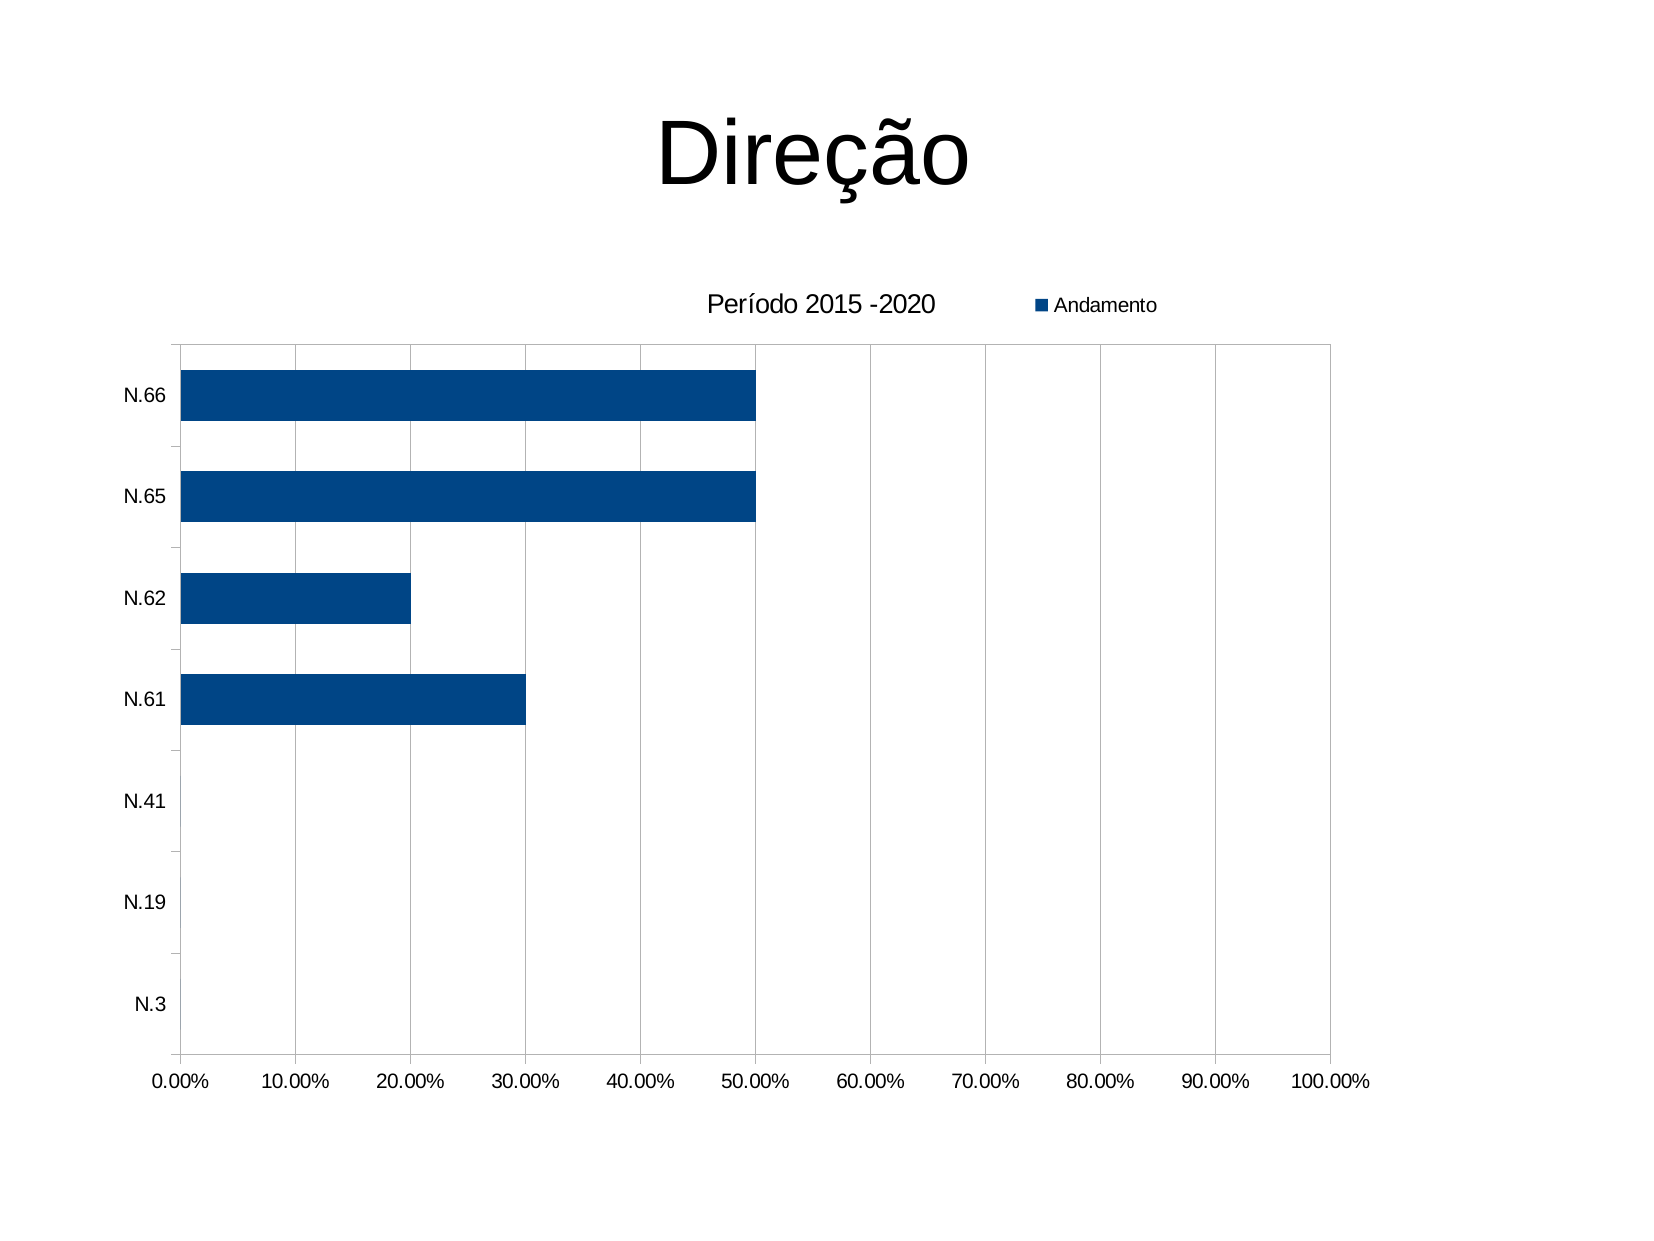

# Direção
### Chart: Período 2015 -2020
| Category | Andamento |
|---|---|
| N.3 | 0.0 |
| N.19 | 0.0 |
| N.41 | 0.0 |
| N.61 | 0.3 |
| N.62 | 0.2 |
| N.65 | 0.5 |
| N.66 | 0.5 |